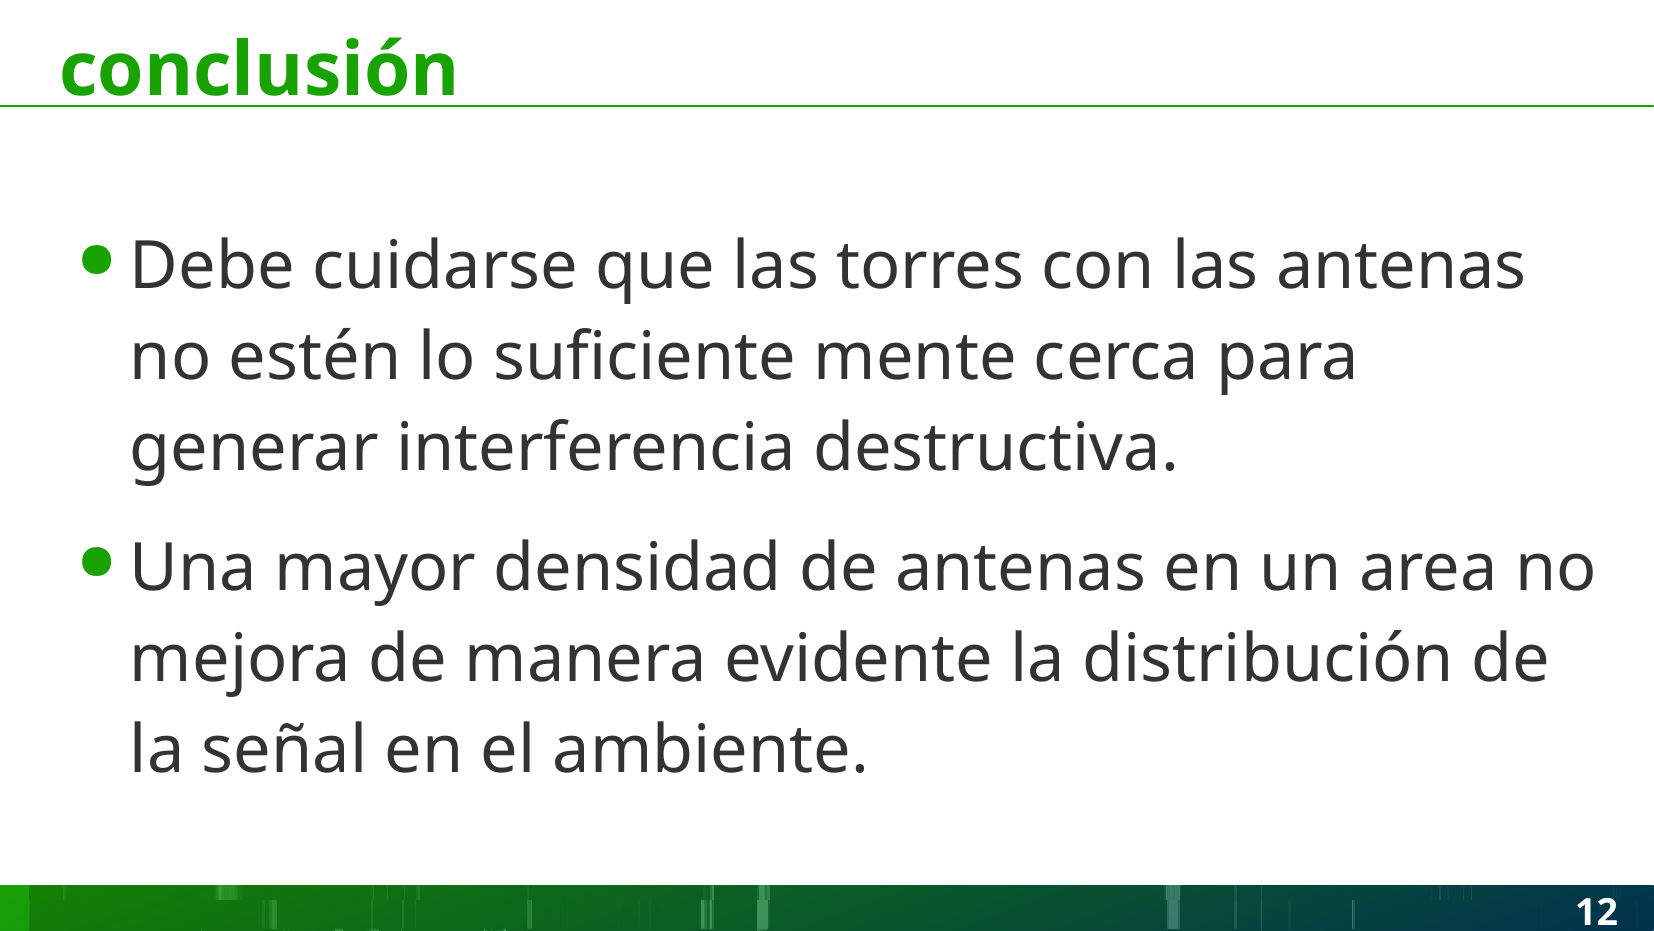

# conclusión
Debe cuidarse que las torres con las antenas no estén lo suficiente mente cerca para generar interferencia destructiva.
Una mayor densidad de antenas en un area no mejora de manera evidente la distribución de la señal en el ambiente.
12